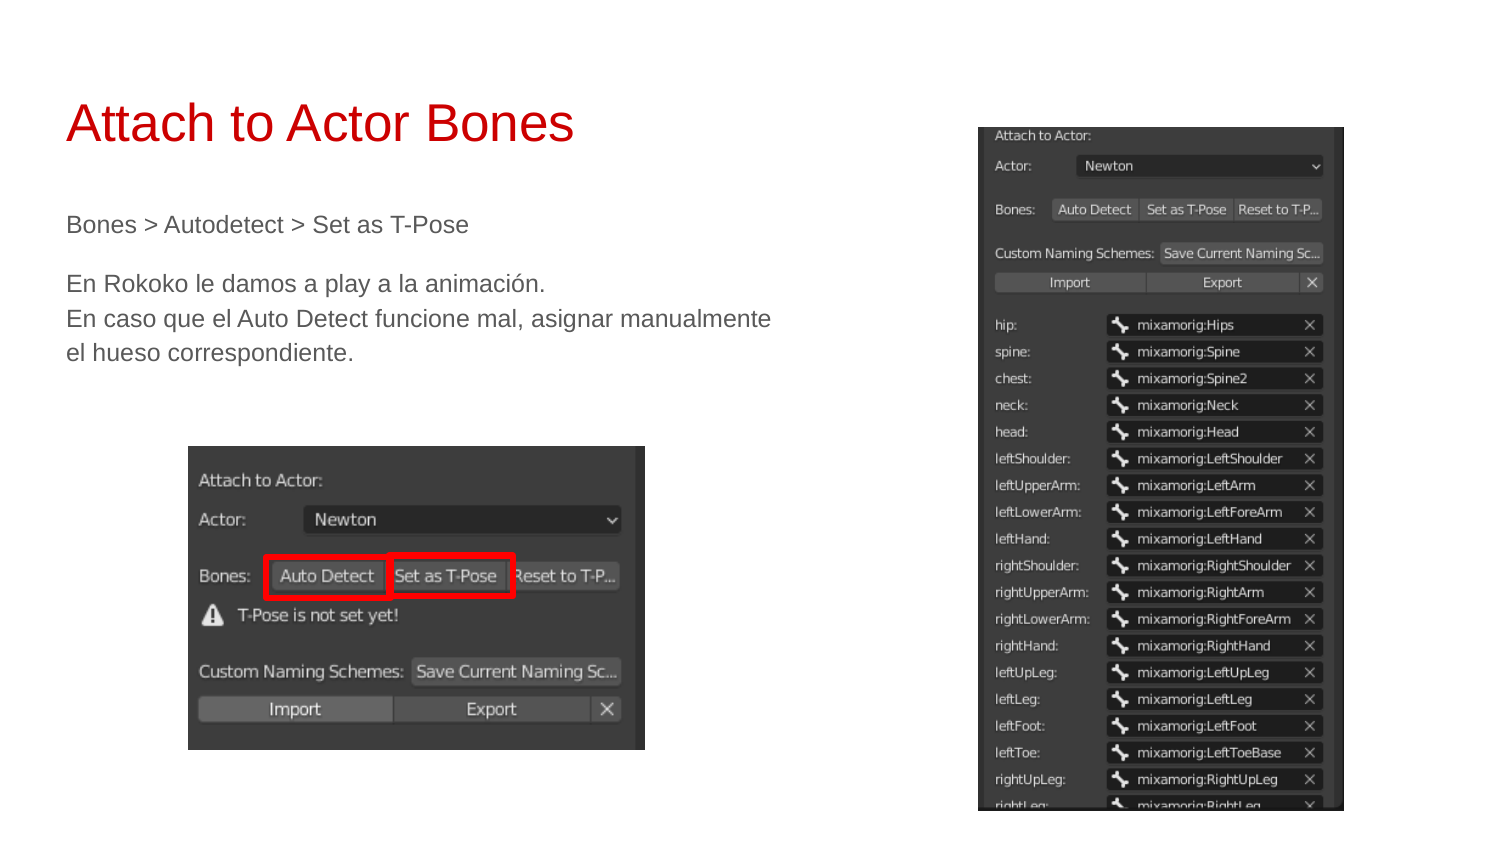

# Attach to Actor Bones
Bones > Autodetect > Set as T-Pose
En Rokoko le damos a play a la animación.
En caso que el Auto Detect funcione mal, asignar manualmente el hueso correspondiente.